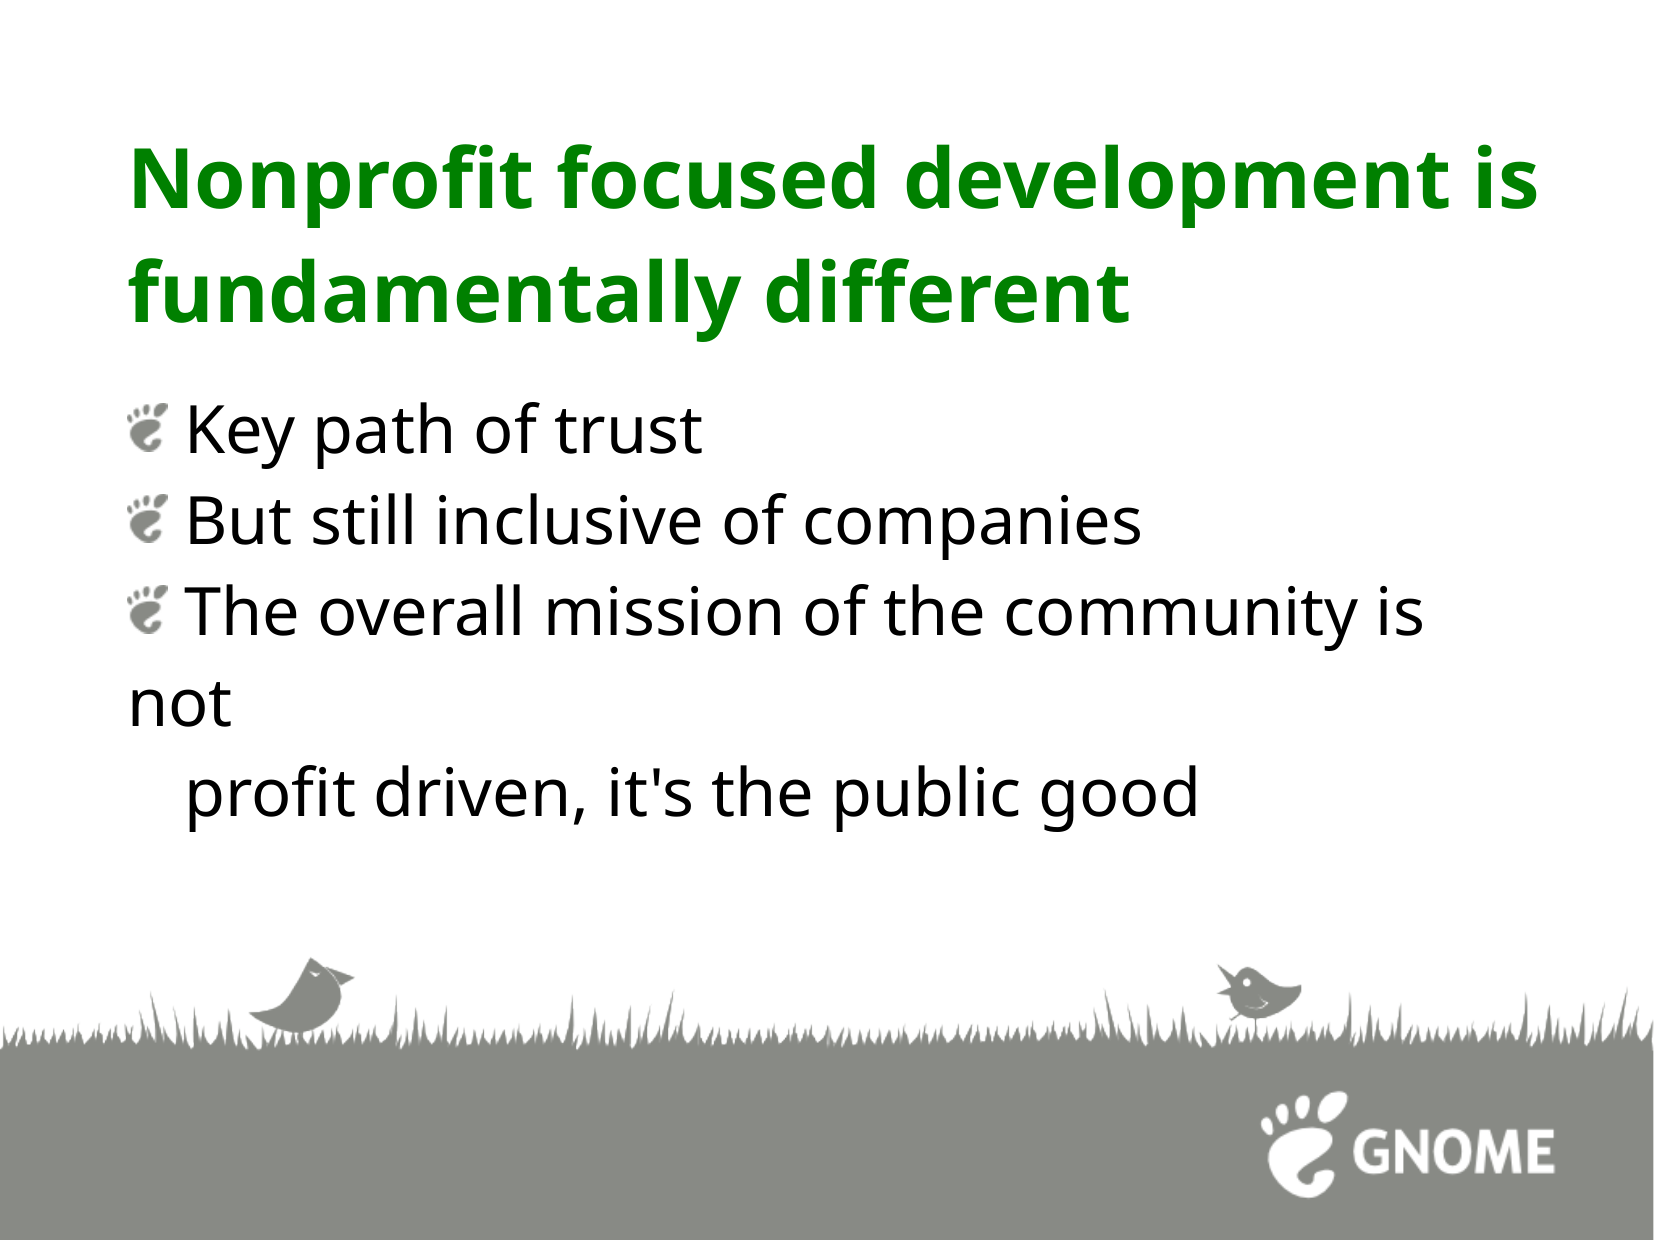

Nonprofit focused development is fundamentally different
 Key path of trust
 But still inclusive of companies
 The overall mission of the community is not
 profit driven, it's the public good